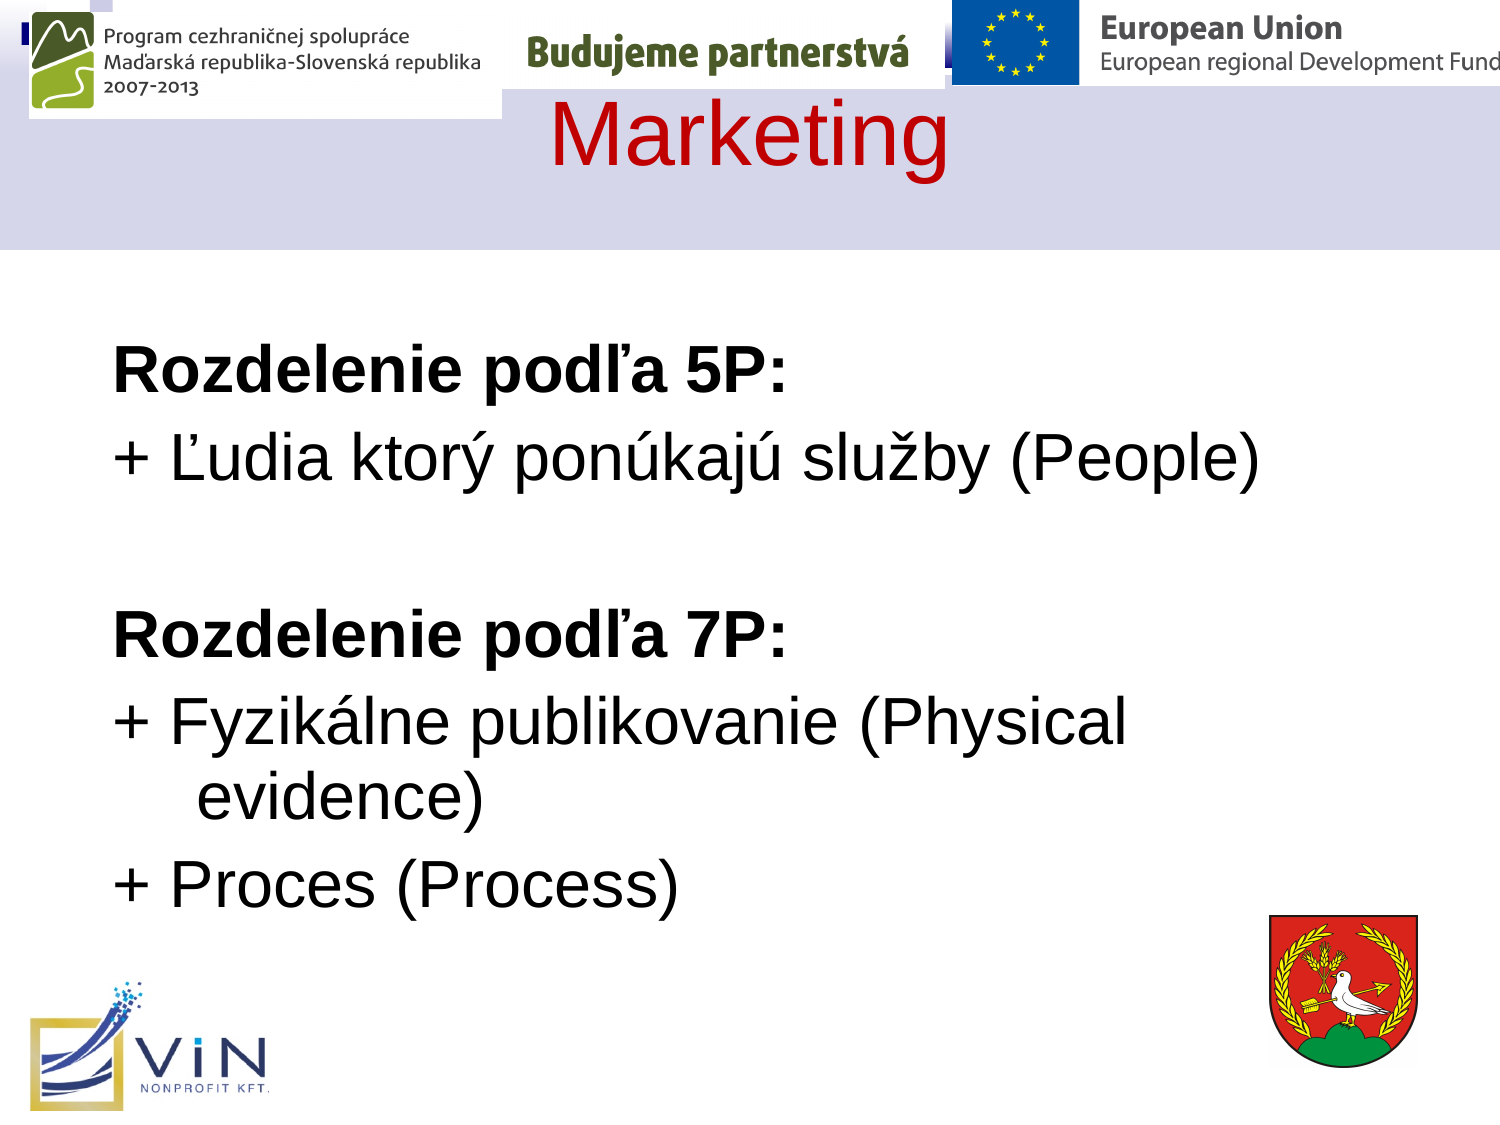

Marketing
# Rozdelenie podľa 5P:
+ Ľudia ktorý ponúkajú služby (People)
Rozdelenie podľa 7P:
+ Fyzikálne publikovanie (Physical evidence)
+ Proces (Process)